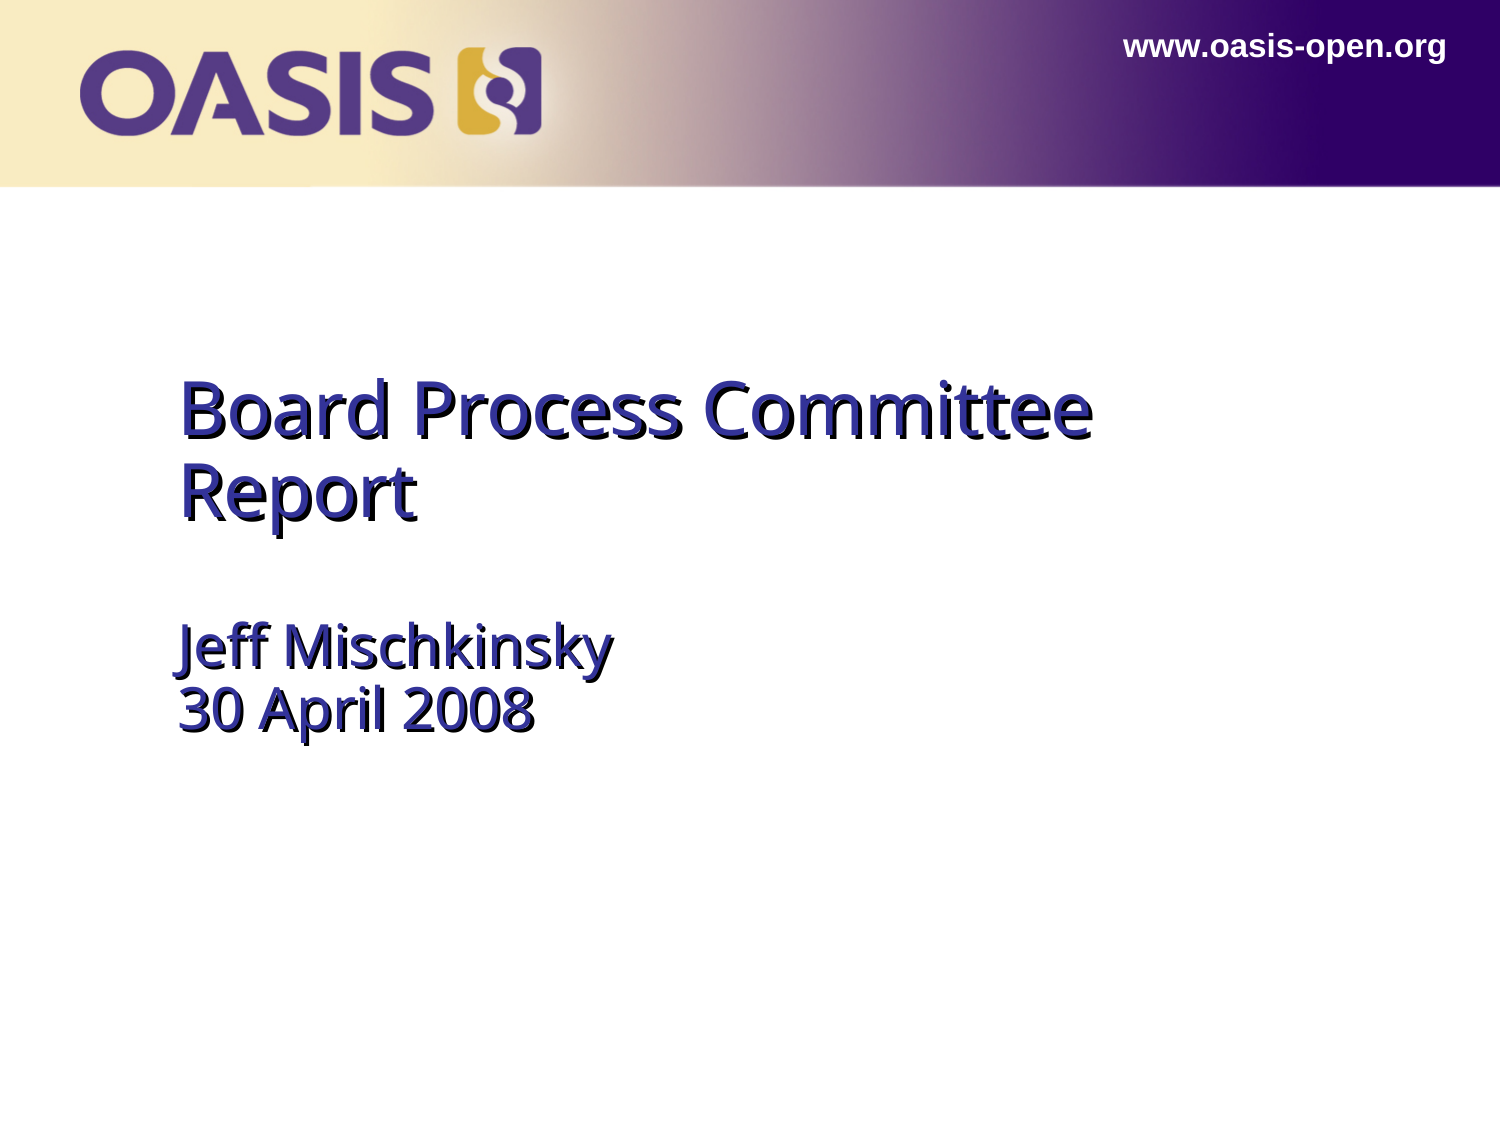

www.oasis-open.org
# Board Process Committee Report Jeff Mischkinsky 30 April 2008